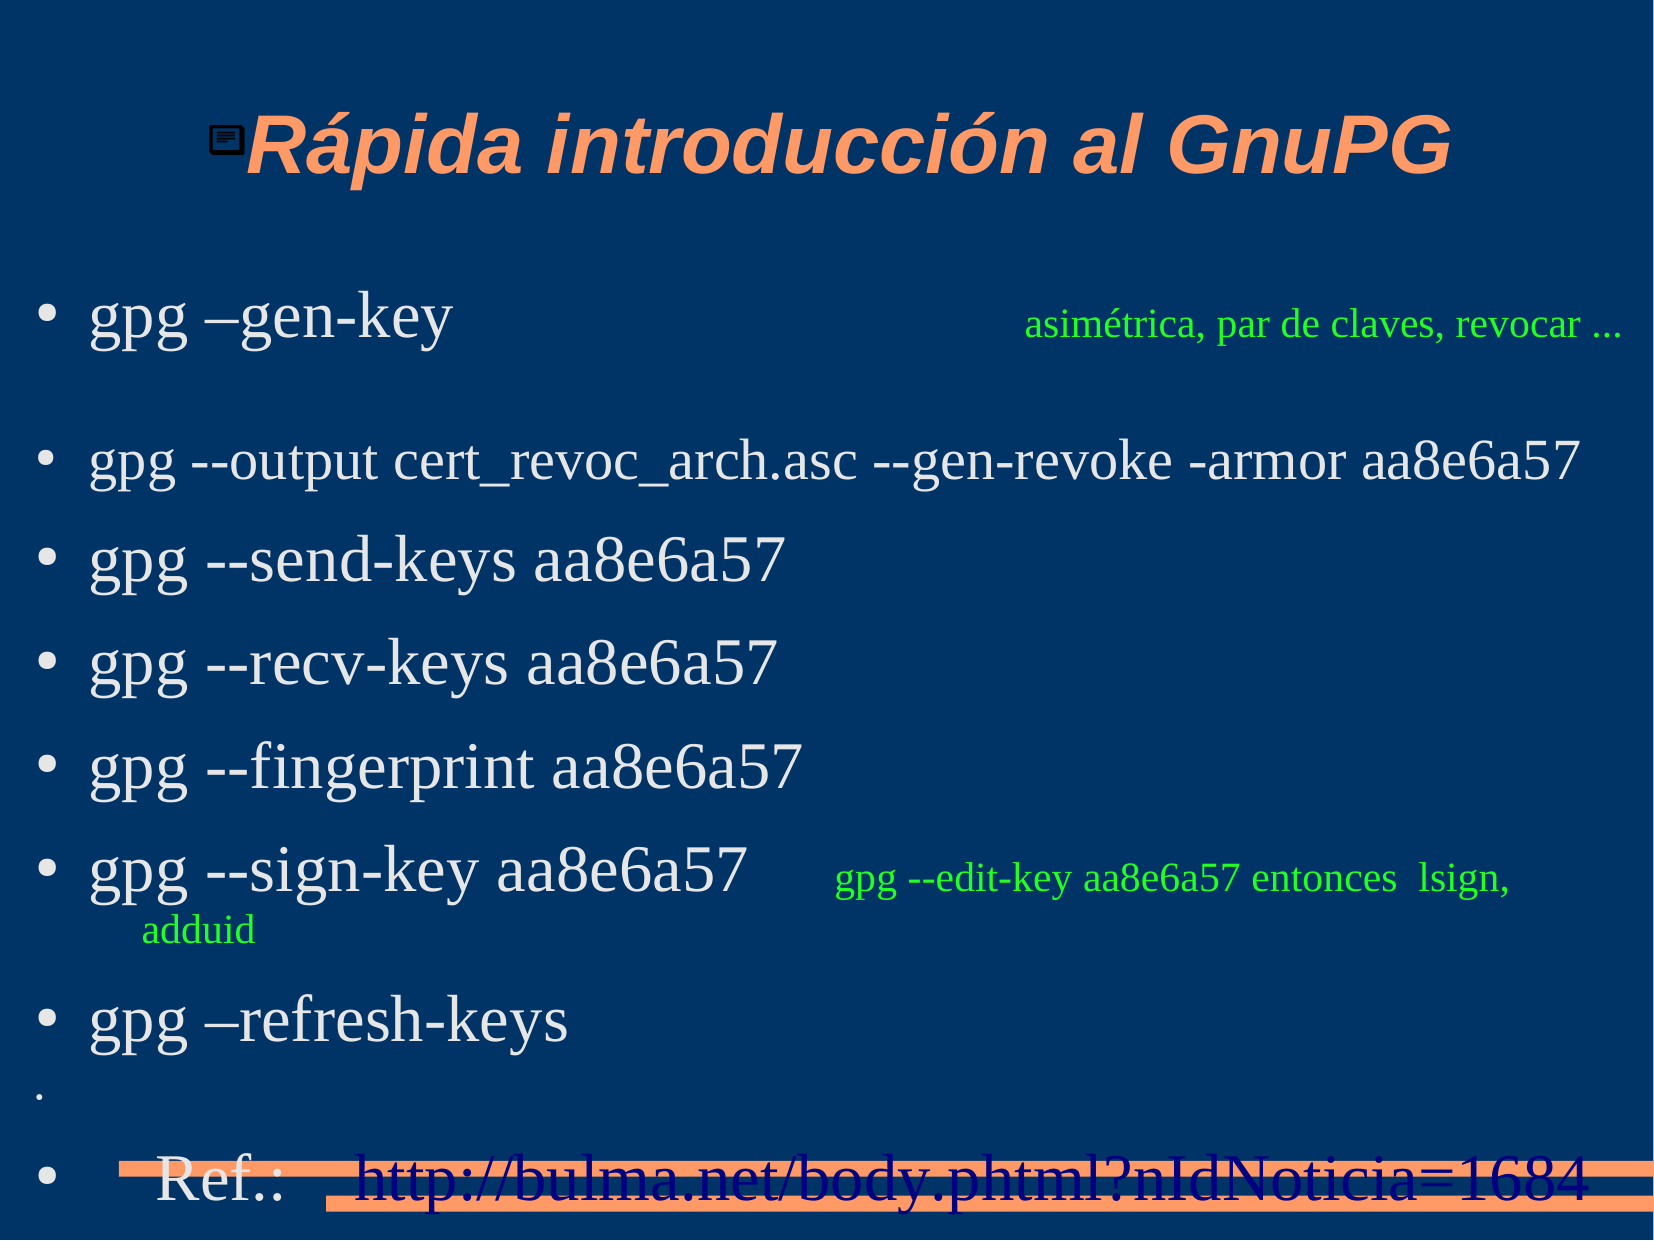

# Rápida introducción al GnuPG
gpg –gen-key asimétrica, par de claves, revocar ...
gpg --output cert_revoc_arch.asc --gen-revoke -armor aa8e6a57
gpg --send-keys aa8e6a57
gpg --recv-keys aa8e6a57
gpg --fingerprint aa8e6a57
gpg --sign-key aa8e6a57 gpg --edit-key aa8e6a57 entonces lsign, adduid
gpg –refresh-keys
 Ref.: http://bulma.net/body.phtml?nIdNoticia=1684